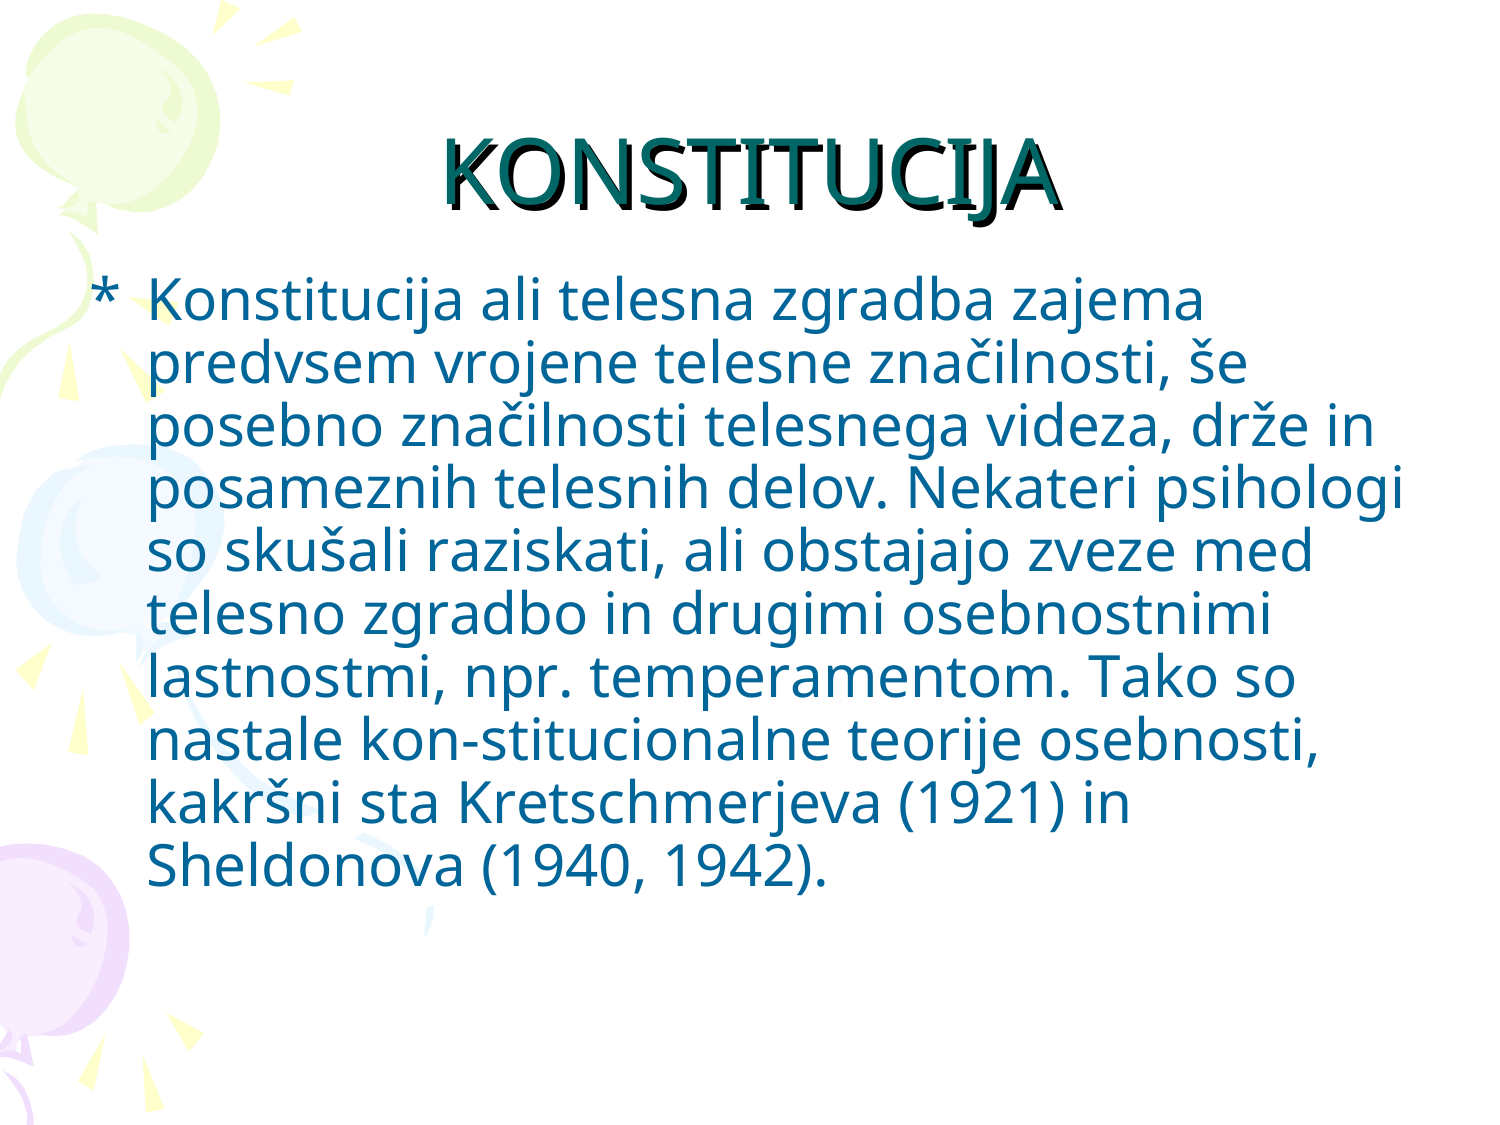

# KONSTITUCIJA
Konstitucija ali telesna zgradba zajema predvsem vrojene telesne značilnosti, še posebno značilnosti telesnega videza, drže in posameznih telesnih delov. Nekateri psihologi so skušali raziskati, ali obstajajo zveze med telesno zgradbo in drugimi osebnostnimi lastnostmi, npr. temperamentom. Tako so nastale kon-stitucionalne teorije osebnosti, kakršni sta Kretschmerjeva (1921) in Sheldonova (1940, 1942).